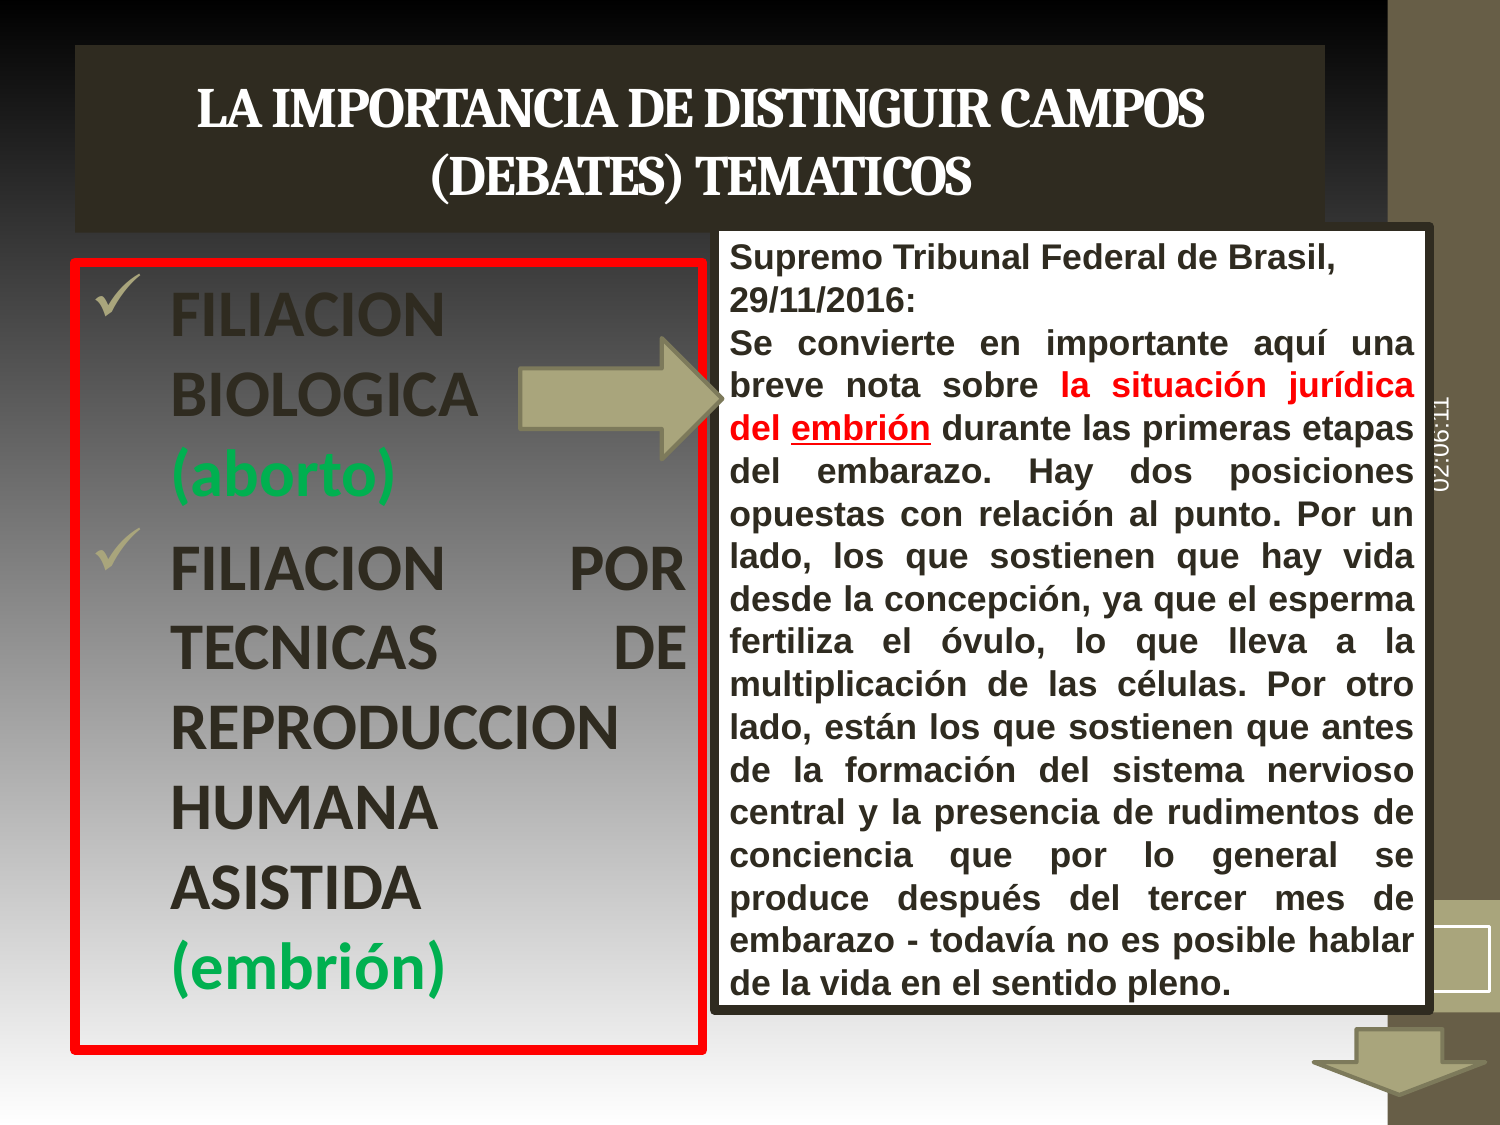

# LA IMPORTANCIA DE DISTINGUIR CAMPOS (DEBATES) TEMATICOS
Supremo Tribunal Federal de Brasil, 29/11/2016:
Se convierte en importante aquí una breve nota sobre la situación jurídica del embrión durante las primeras etapas del embarazo. Hay dos posiciones opuestas con relación al punto. Por un lado, los que sostienen que hay vida desde la concepción, ya que el esperma fertiliza el óvulo, lo que lleva a la multiplicación de las células. Por otro lado, están los que sostienen que antes de la formación del sistema nervioso central y la presencia de rudimentos de conciencia que por lo general se produce después del tercer mes de embarazo - todavía no es posible hablar de la vida en el sentido pleno.
FILIACION BIOLOGICA (aborto)
FILIACION POR TECNICAS DE REPRODUCCION HUMANA ASISTIDA (embrión)
02:48:05